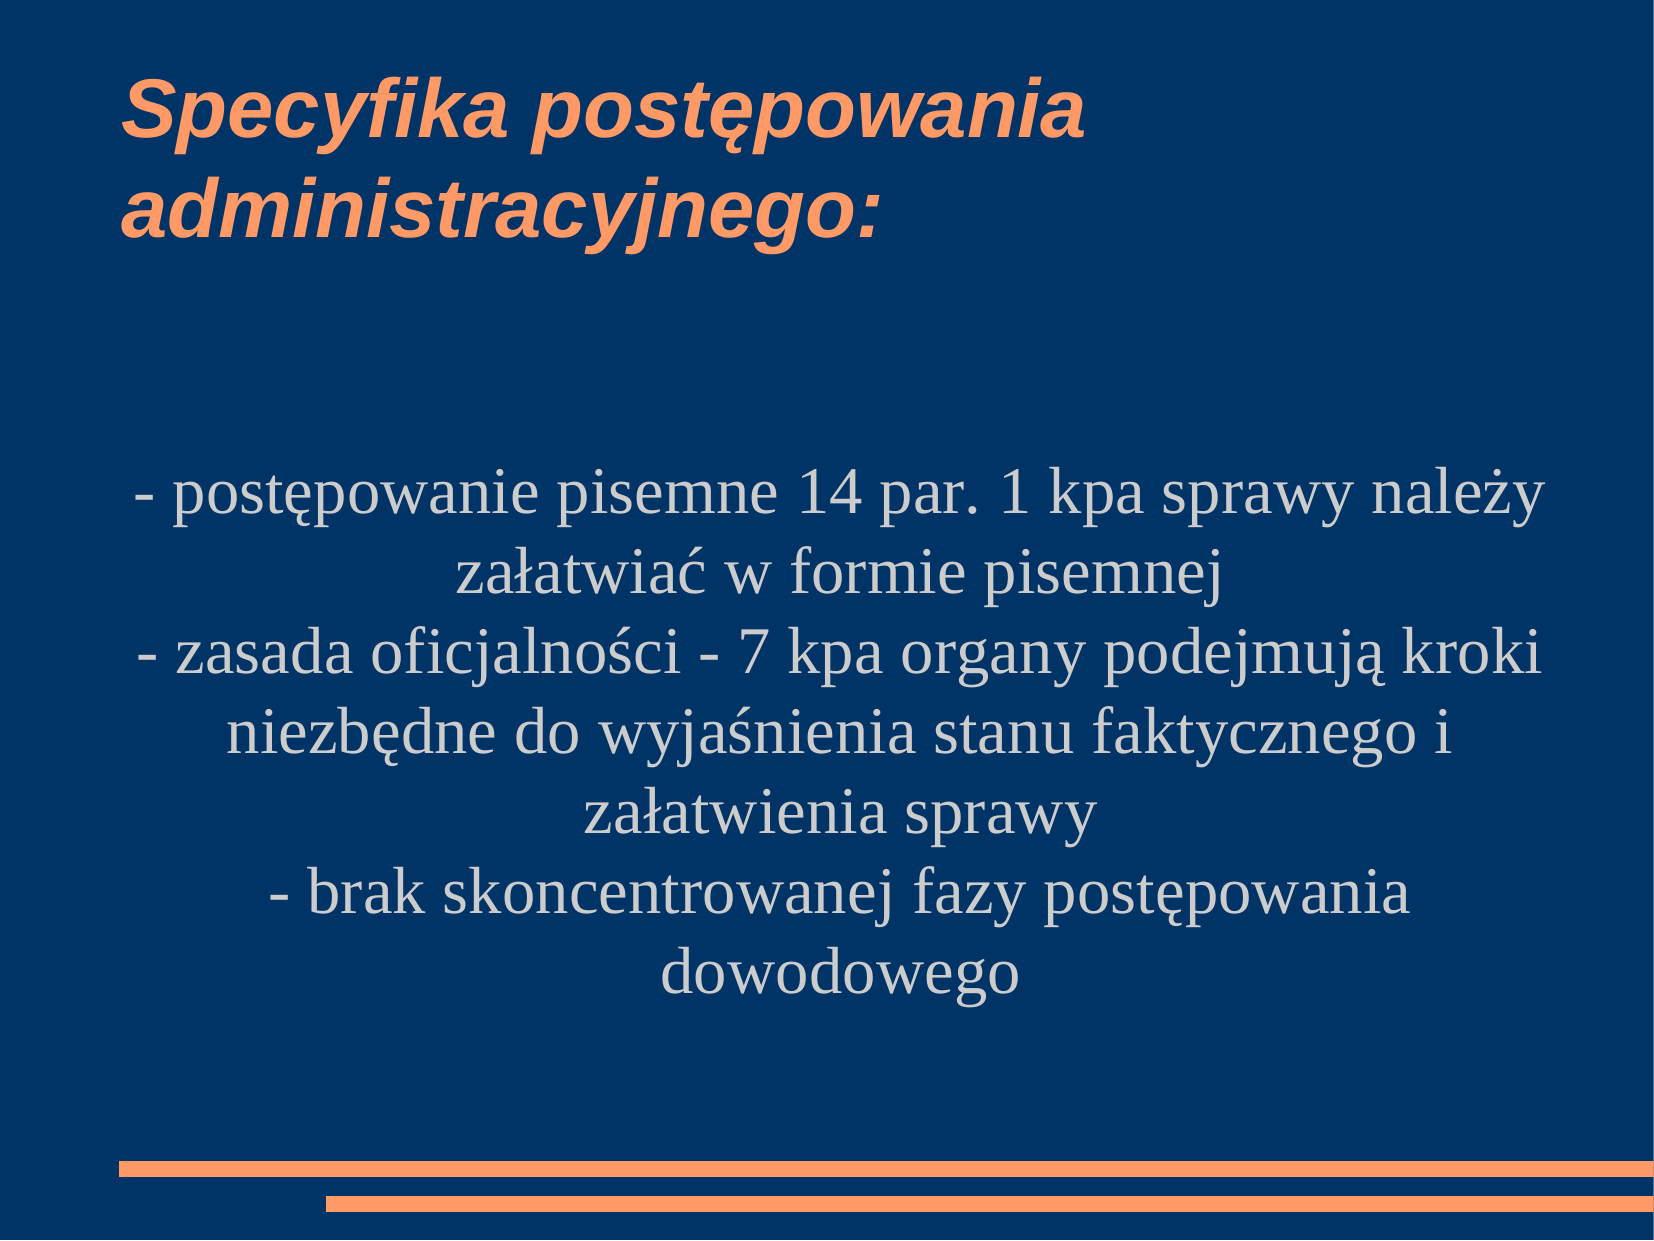

# Specyfika postępowania administracyjnego:
- postępowanie pisemne 14 par. 1 kpa sprawy należy załatwiać w formie pisemnej
- zasada oficjalności - 7 kpa organy podejmują kroki niezbędne do wyjaśnienia stanu faktycznego i załatwienia sprawy
- brak skoncentrowanej fazy postępowania dowodowego